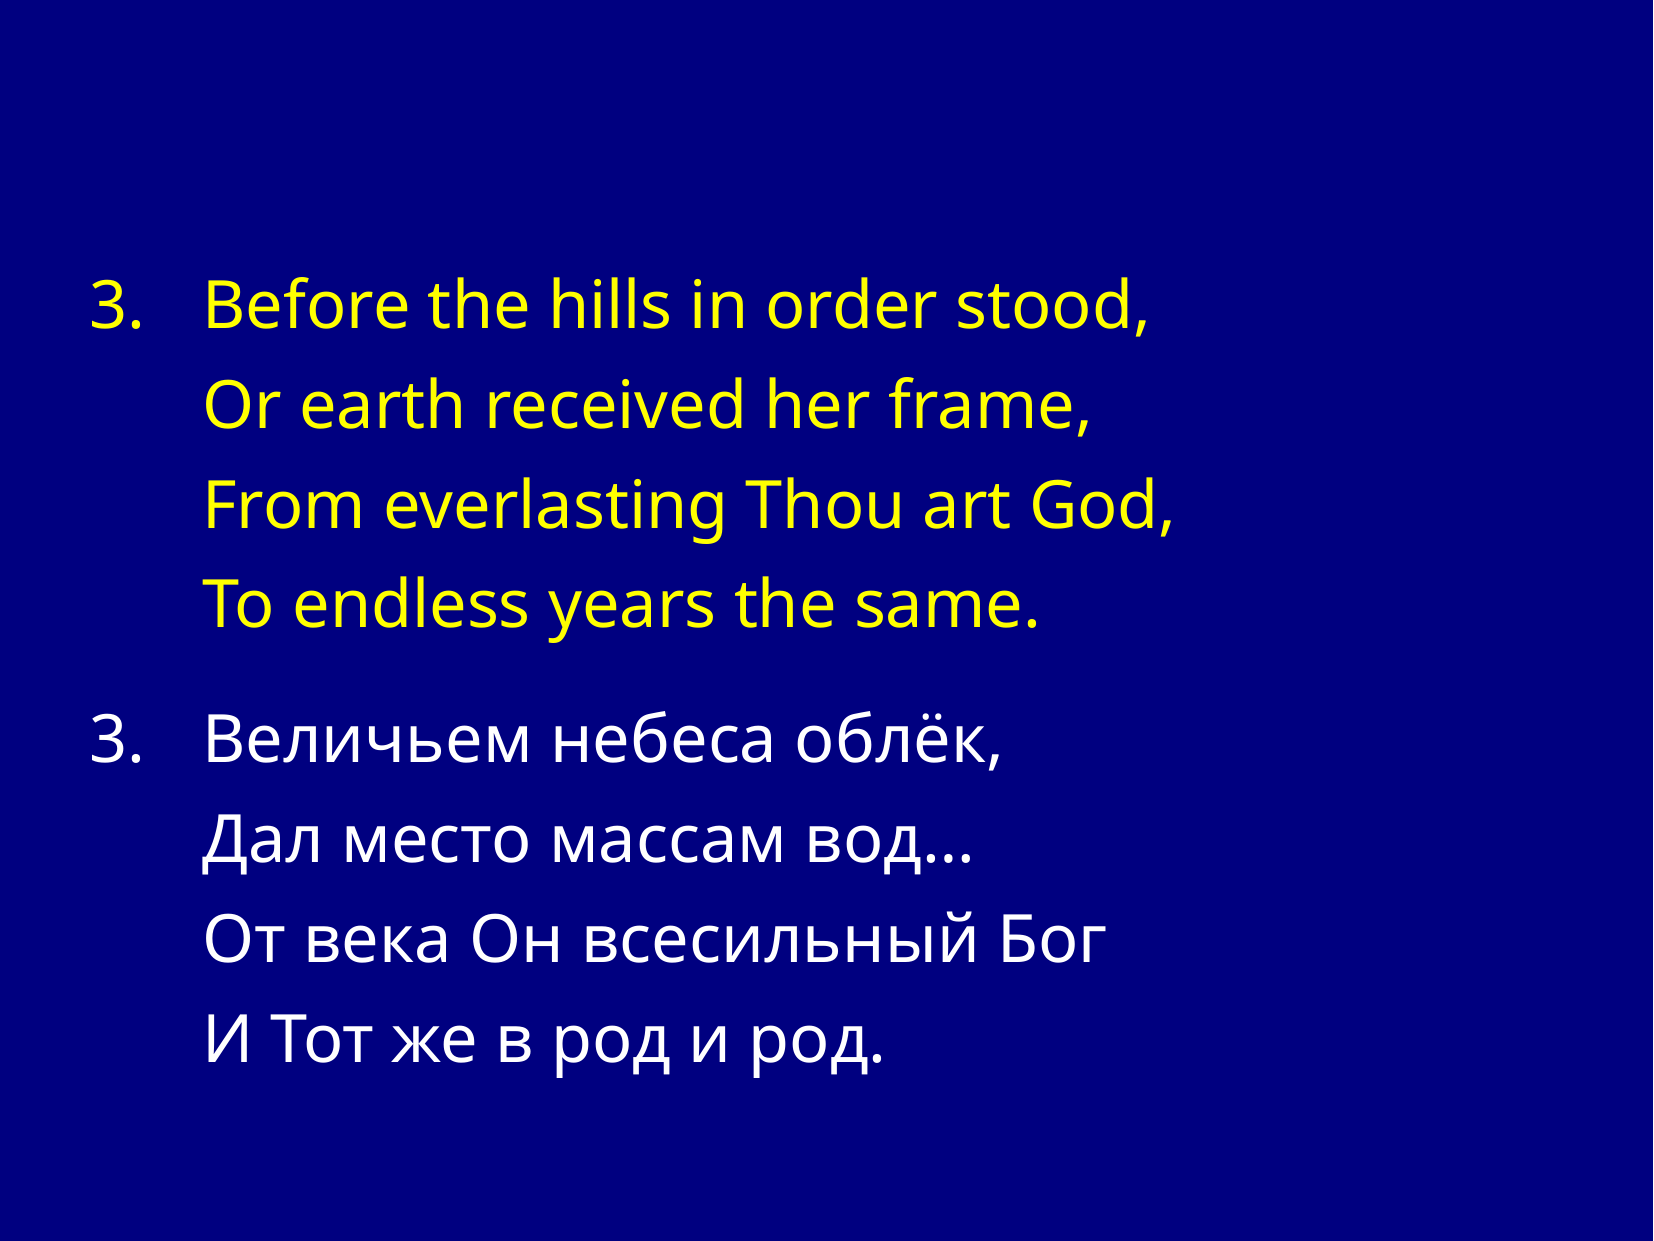

3.	Before the hills in order stood,
	Or earth received her frame,
	From everlasting Thou art God,
	To endless years the same.
3.	Величьем небеса облёк,
	Дал место массам вод…
	От века Он всесильный Бог
	И Тот же в род и род.